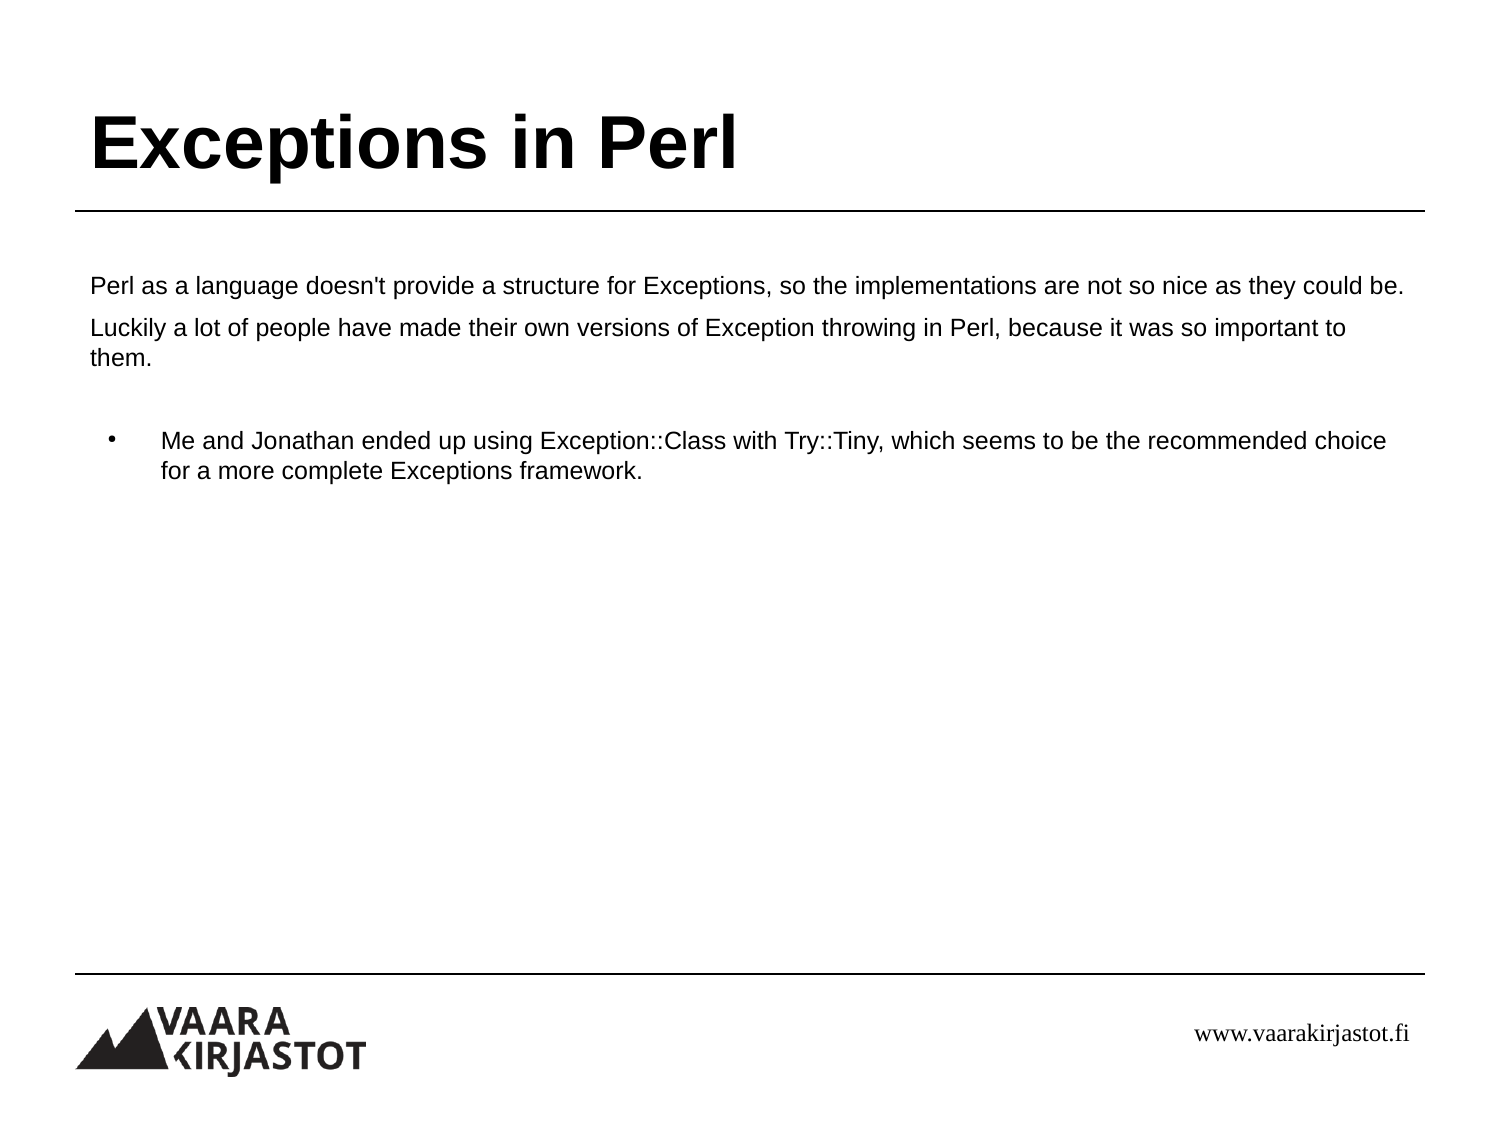

# Exceptions in Perl
Perl as a language doesn't provide a structure for Exceptions, so the implementations are not so nice as they could be.
Luckily a lot of people have made their own versions of Exception throwing in Perl, because it was so important to them.
Me and Jonathan ended up using Exception::Class with Try::Tiny, which seems to be the recommended choice for a more complete Exceptions framework.
www.vaarakirjastot.fi